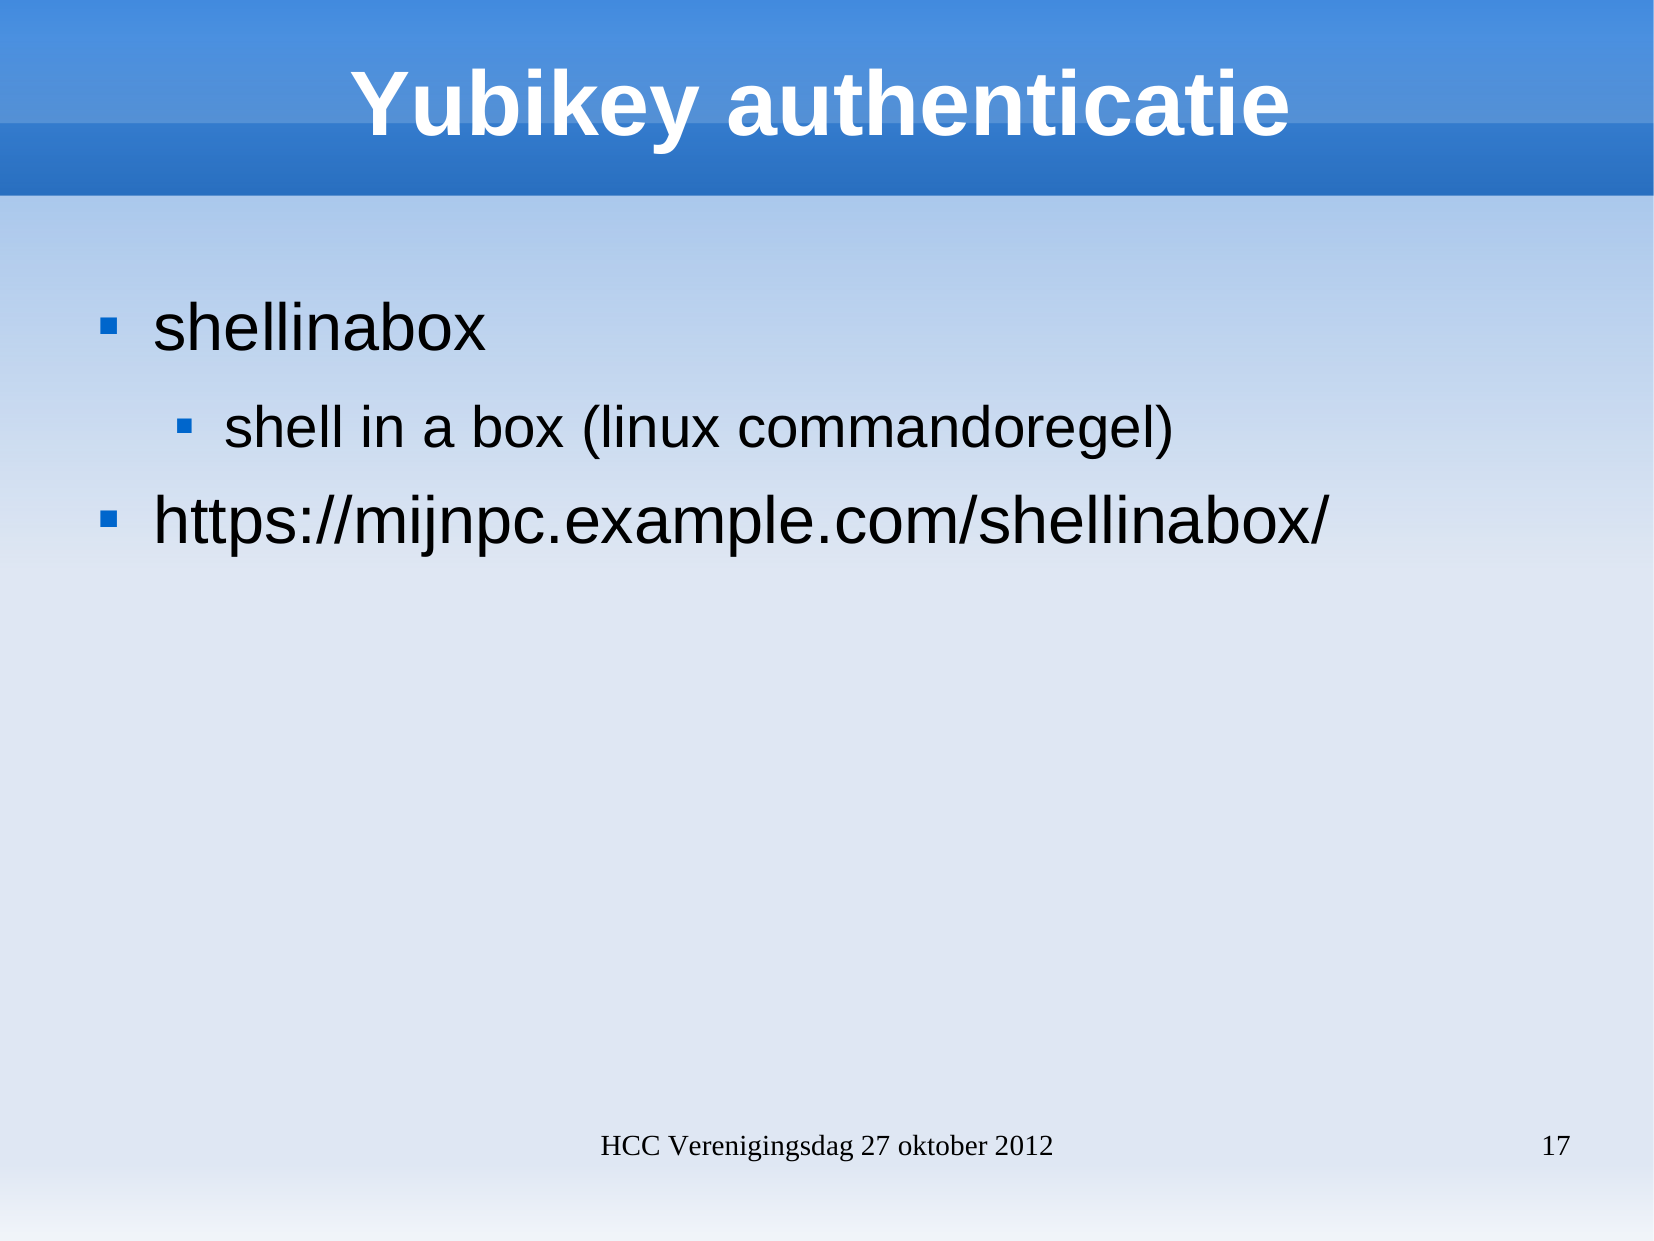

# Yubikey authenticatie
shellinabox
shell in a box (linux commandoregel)
https://mijnpc.example.com/shellinabox/
HCC Verenigingsdag 27 oktober 2012
17